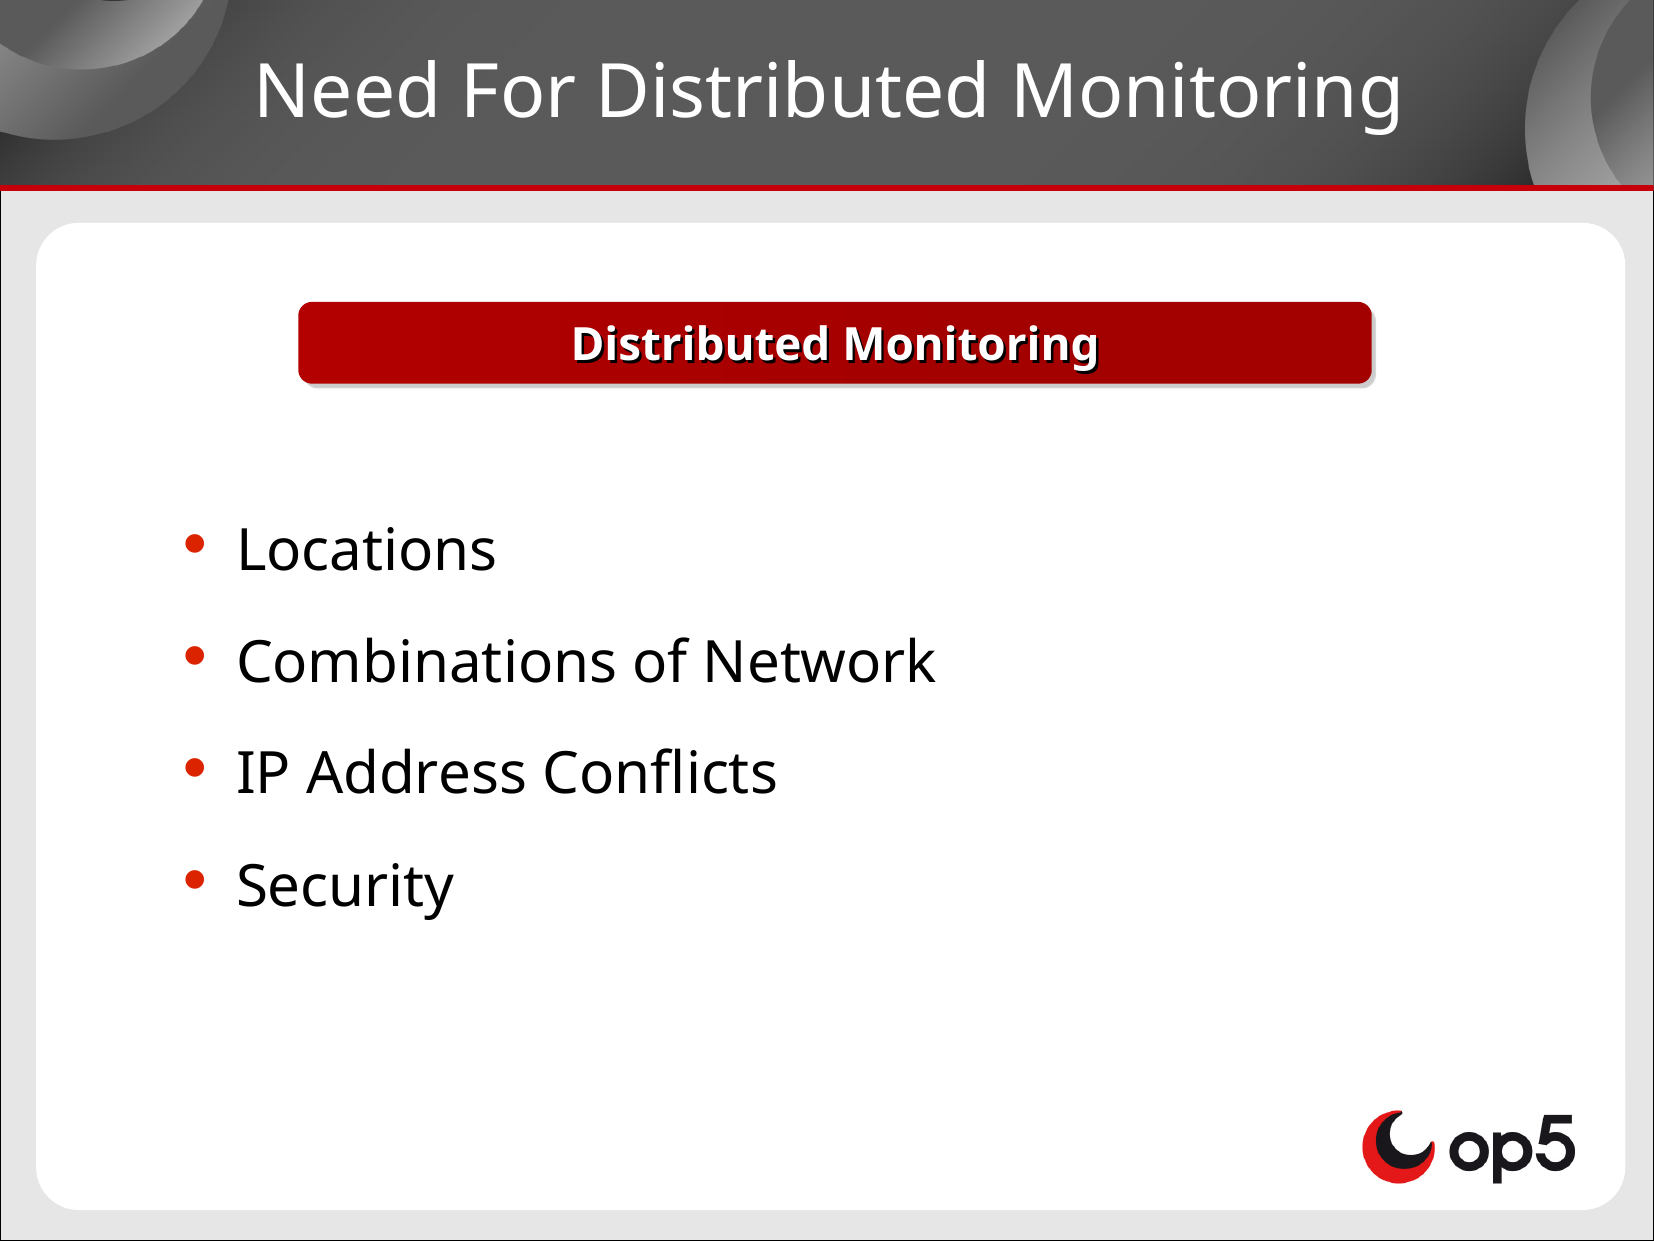

# Need For Distributed Monitoring
Distributed Monitoring
Locations
Combinations of Network
IP Address Conflicts
Security